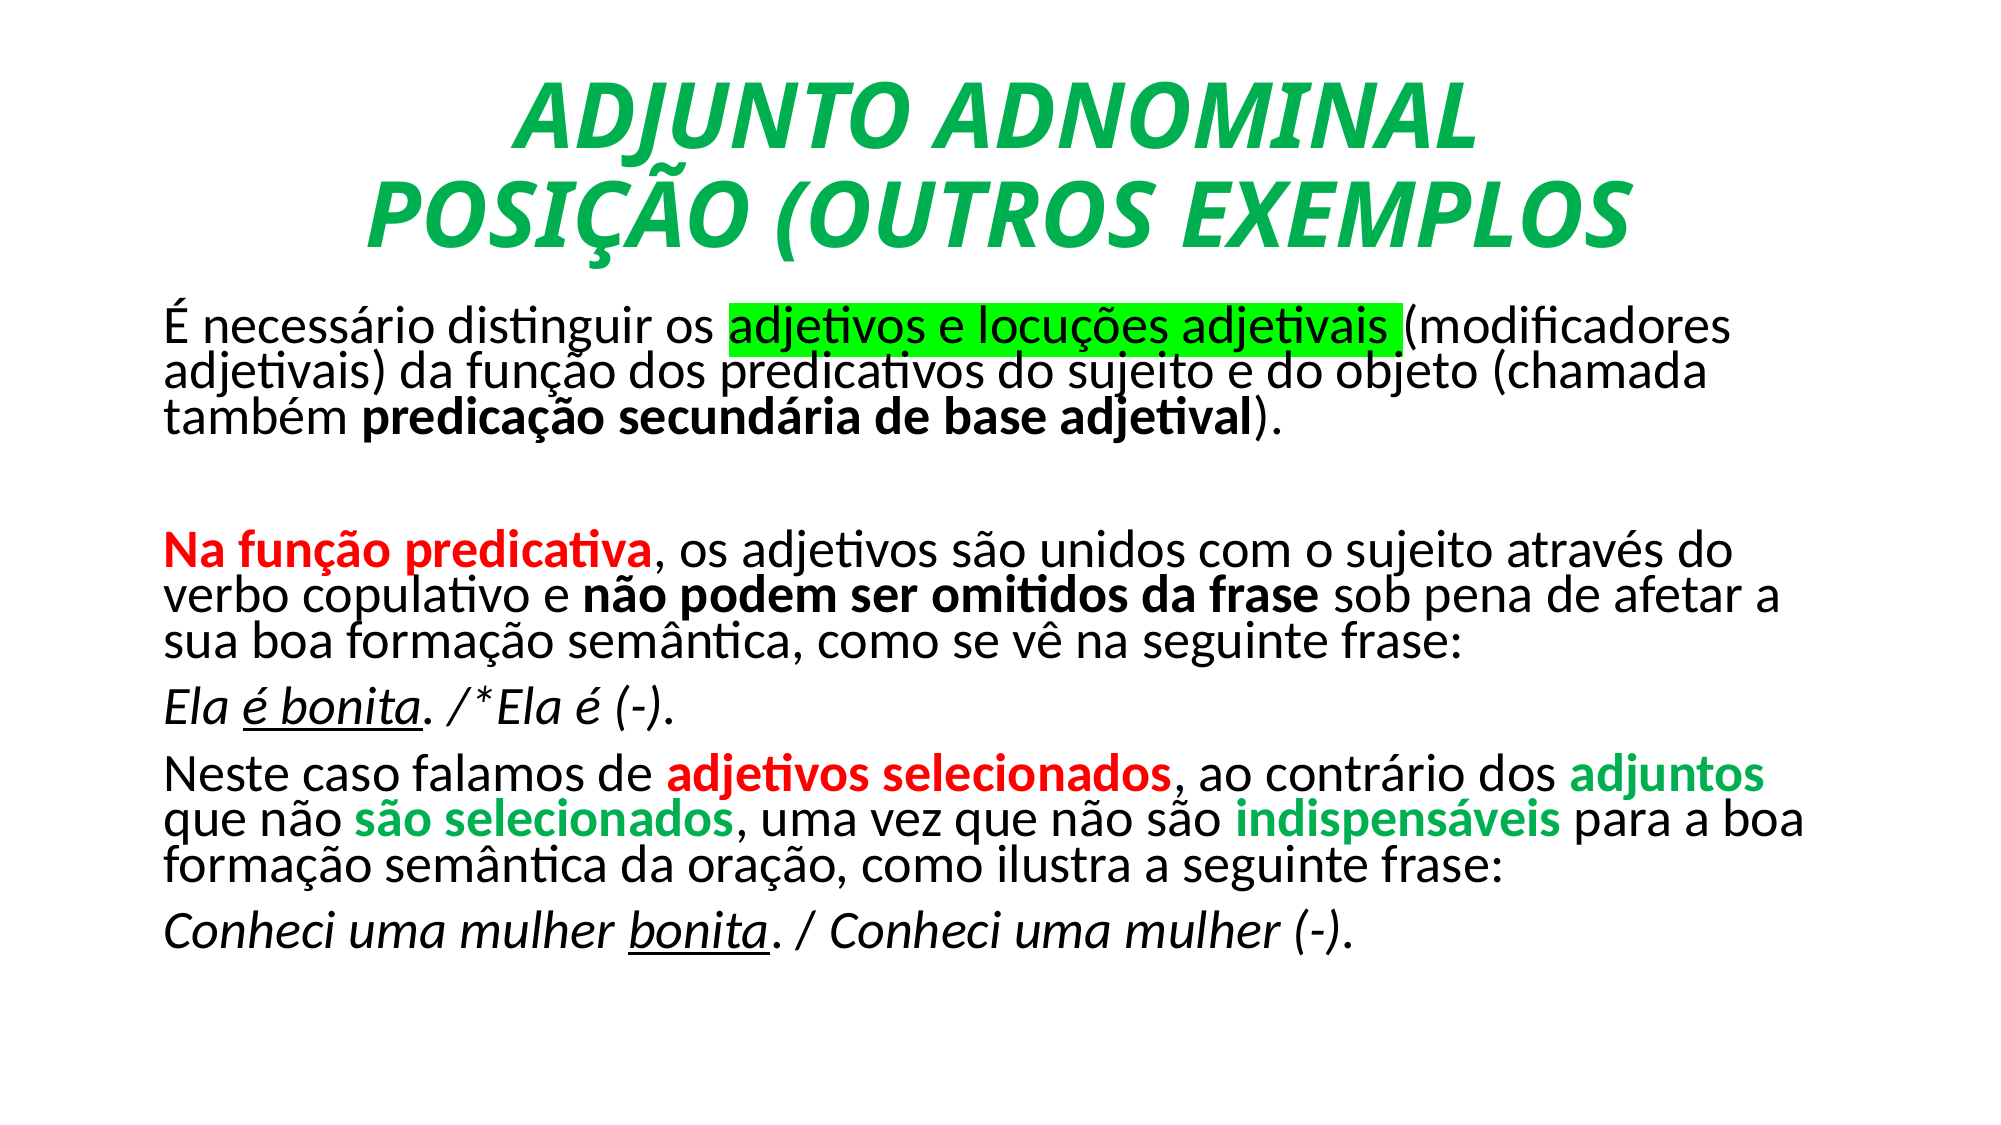

# ADJUNTO ADNOMINAL POSIÇÃO (OUTROS EXEMPLOS
É necessário distinguir os adjetivos e locuções adjetivais (modificadores adjetivais) da função dos predicativos do sujeito e do objeto (chamada também predicação secundária de base adjetival).
Na função predicativa, os adjetivos são unidos com o sujeito através do verbo copulativo e não podem ser omitidos da frase sob pena de afetar a sua boa formação semântica, como se vê na seguinte frase:
Ela é bonita. /*Ela é (-).
Neste caso falamos de adjetivos selecionados, ao contrário dos adjuntos que não são selecionados, uma vez que não são indispensáveis para a boa formação semântica da oração, como ilustra a seguinte frase:
Conheci uma mulher bonita. / Conheci uma mulher (-).